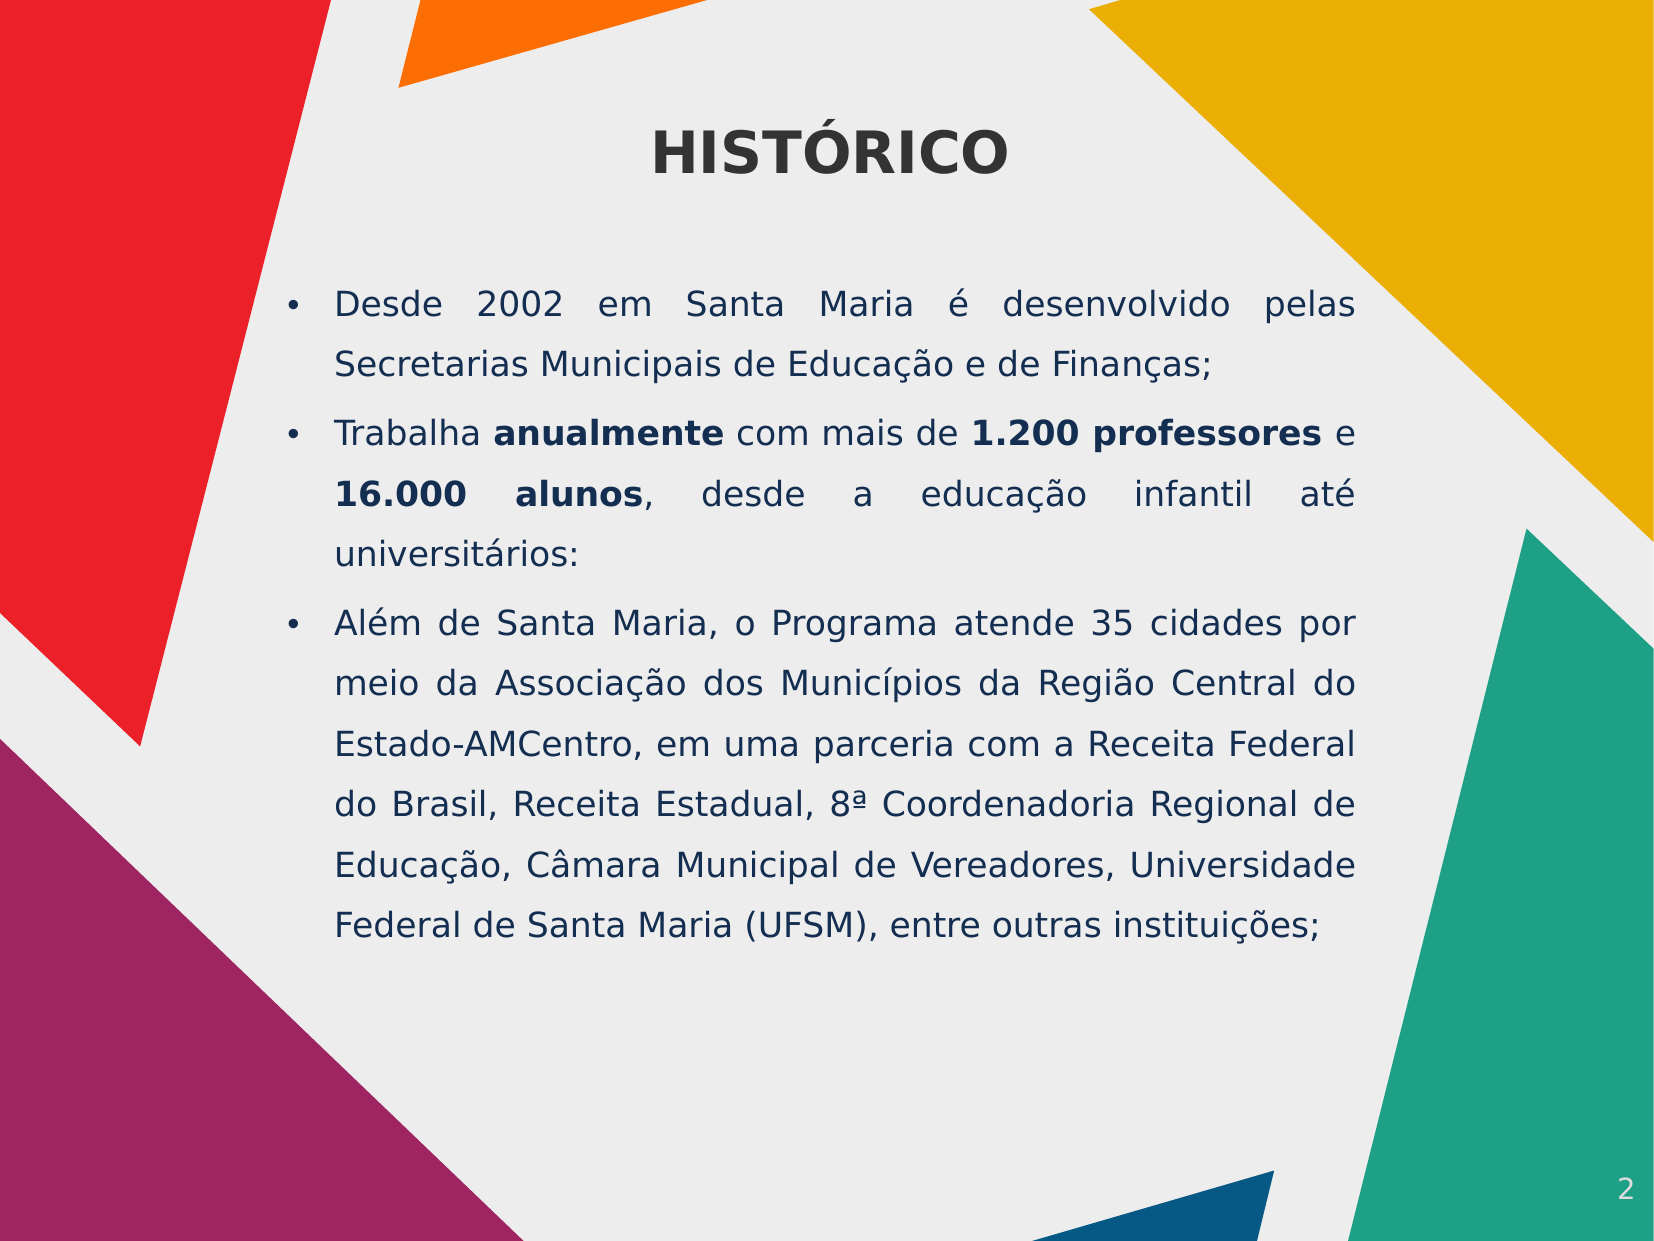

# HISTÓRICO
Desde 2002 em Santa Maria é desenvolvido pelas Secretarias Municipais de Educação e de Finanças;
Trabalha anualmente com mais de 1.200 professores e 16.000 alunos, desde a educação infantil até universitários:
Além de Santa Maria, o Programa atende 35 cidades por meio da Associação dos Municípios da Região Central do Estado-AMCentro, em uma parceria com a Receita Federal do Brasil, Receita Estadual, 8ª Coordenadoria Regional de Educação, Câmara Municipal de Vereadores, Universidade Federal de Santa Maria (UFSM), entre outras instituições;
2